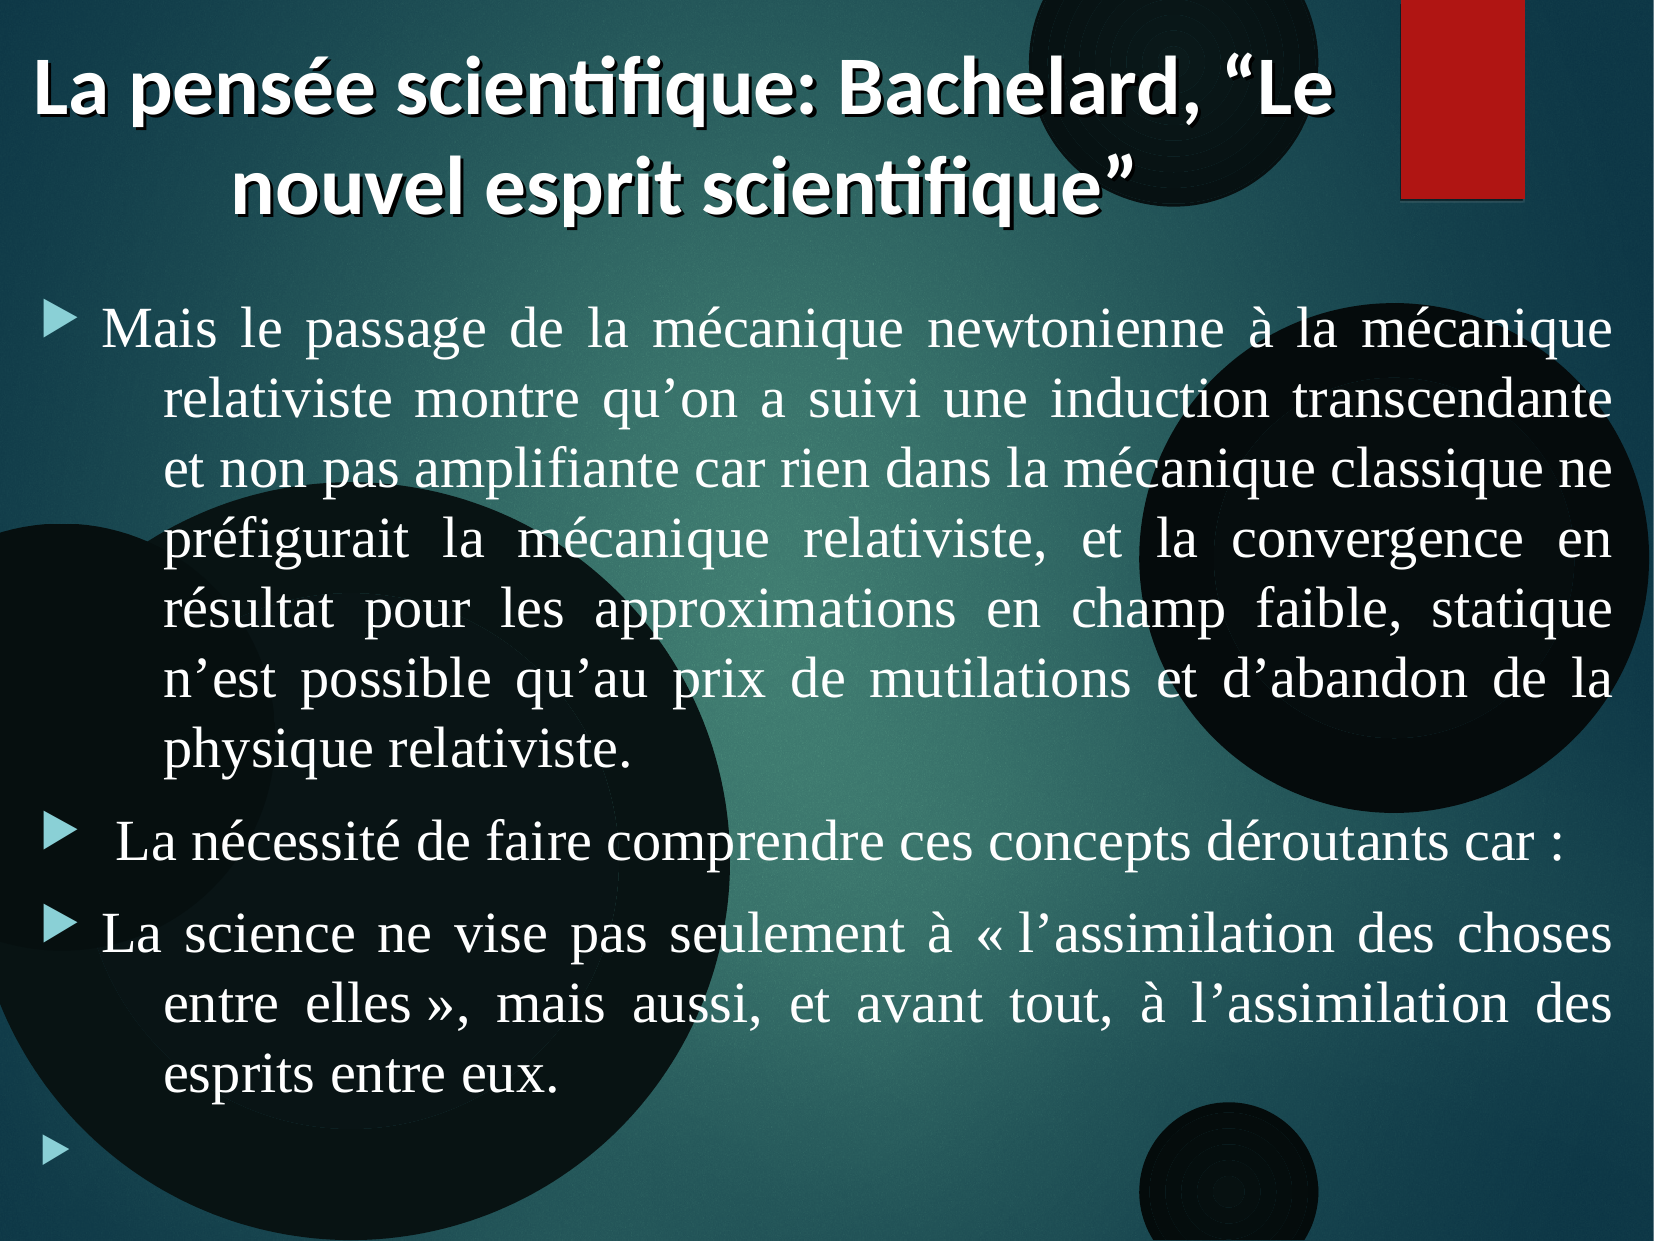

# La pensée scientifique: Bachelard, “Le nouvel esprit scientifique”
Mais le passage de la mécanique newtonienne à la mécanique relativiste montre qu’on a suivi une induction transcendante et non pas amplifiante car rien dans la mécanique classique ne préfigurait la mécanique relativiste, et la convergence en résultat pour les approximations en champ faible, statique n’est possible qu’au prix de mutilations et d’abandon de la physique relativiste.
 La nécessité de faire comprendre ces concepts déroutants car :
La science ne vise pas seulement à « l’assimilation des choses entre elles », mais aussi, et avant tout, à l’assimilation des esprits entre eux.